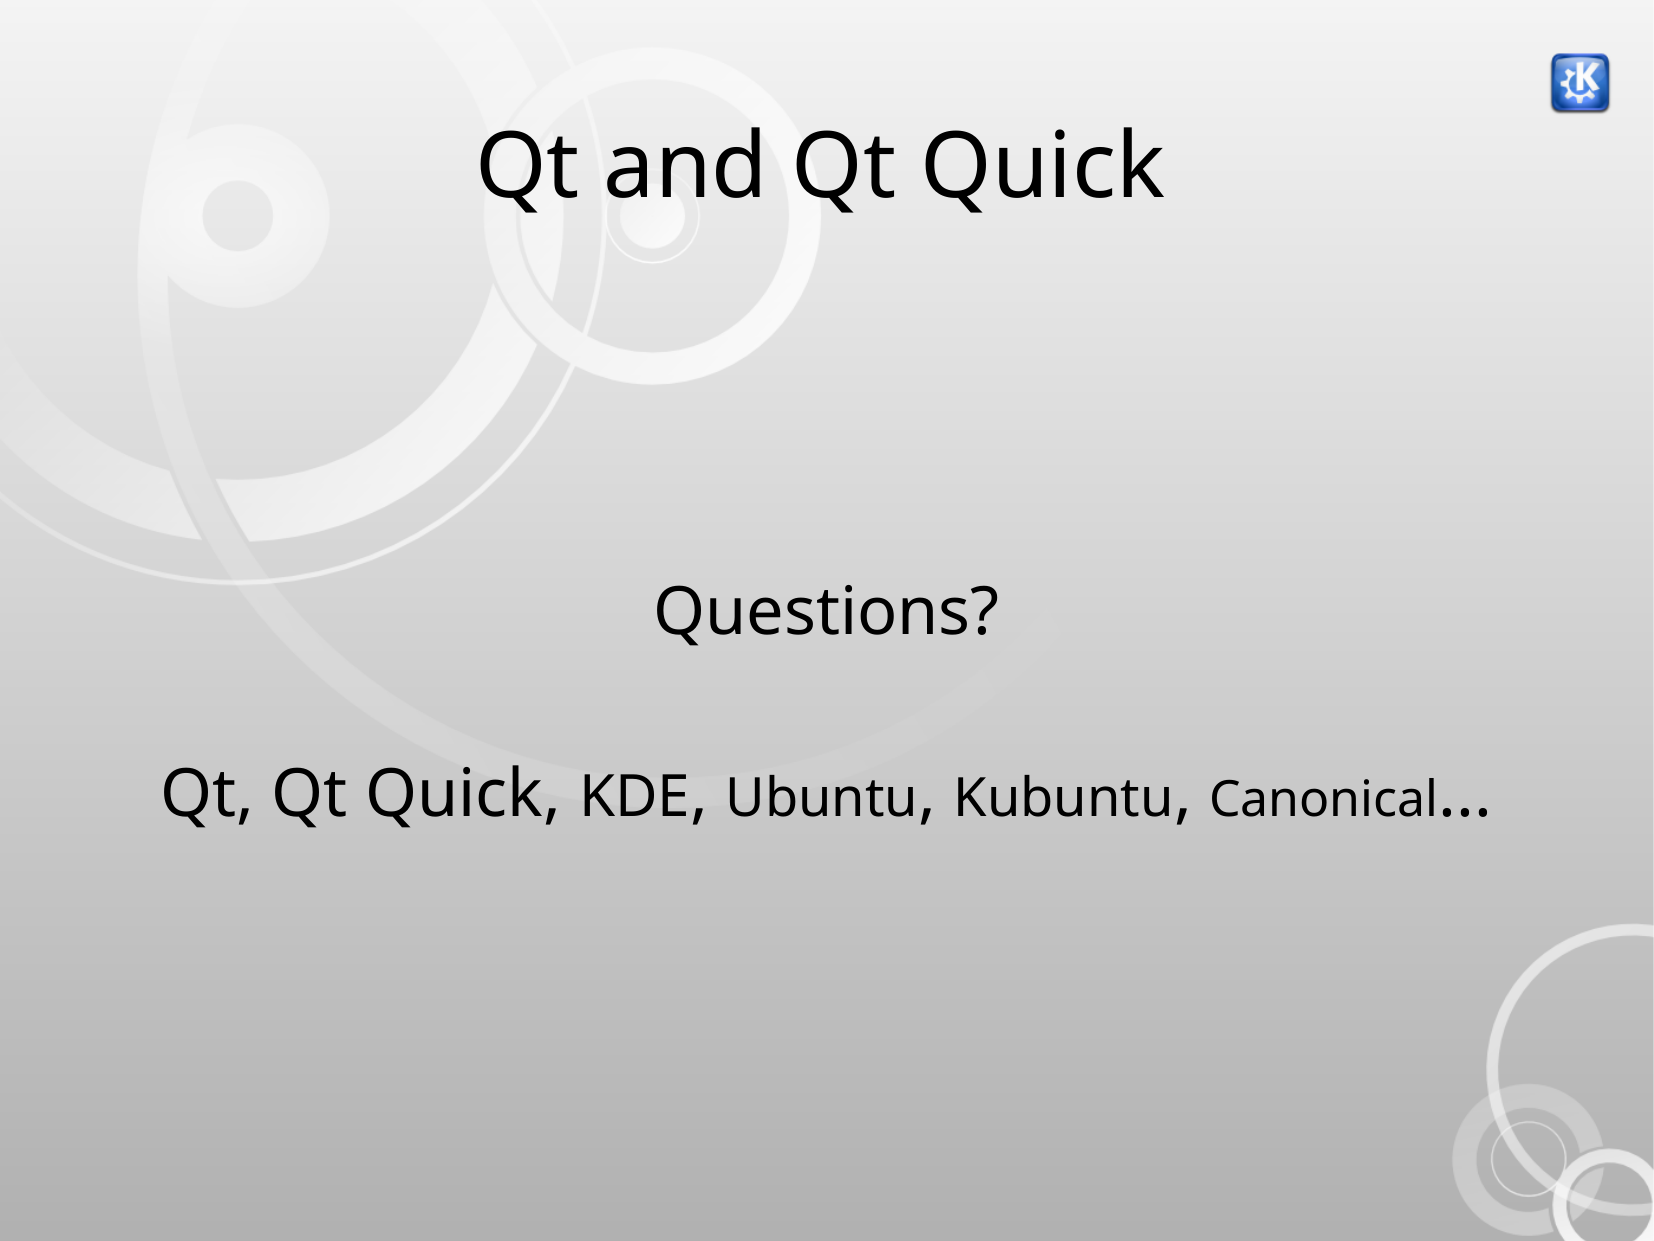

# Qt and Qt Quick
Questions?
Qt, Qt Quick, KDE, Ubuntu, Kubuntu, Canonical...